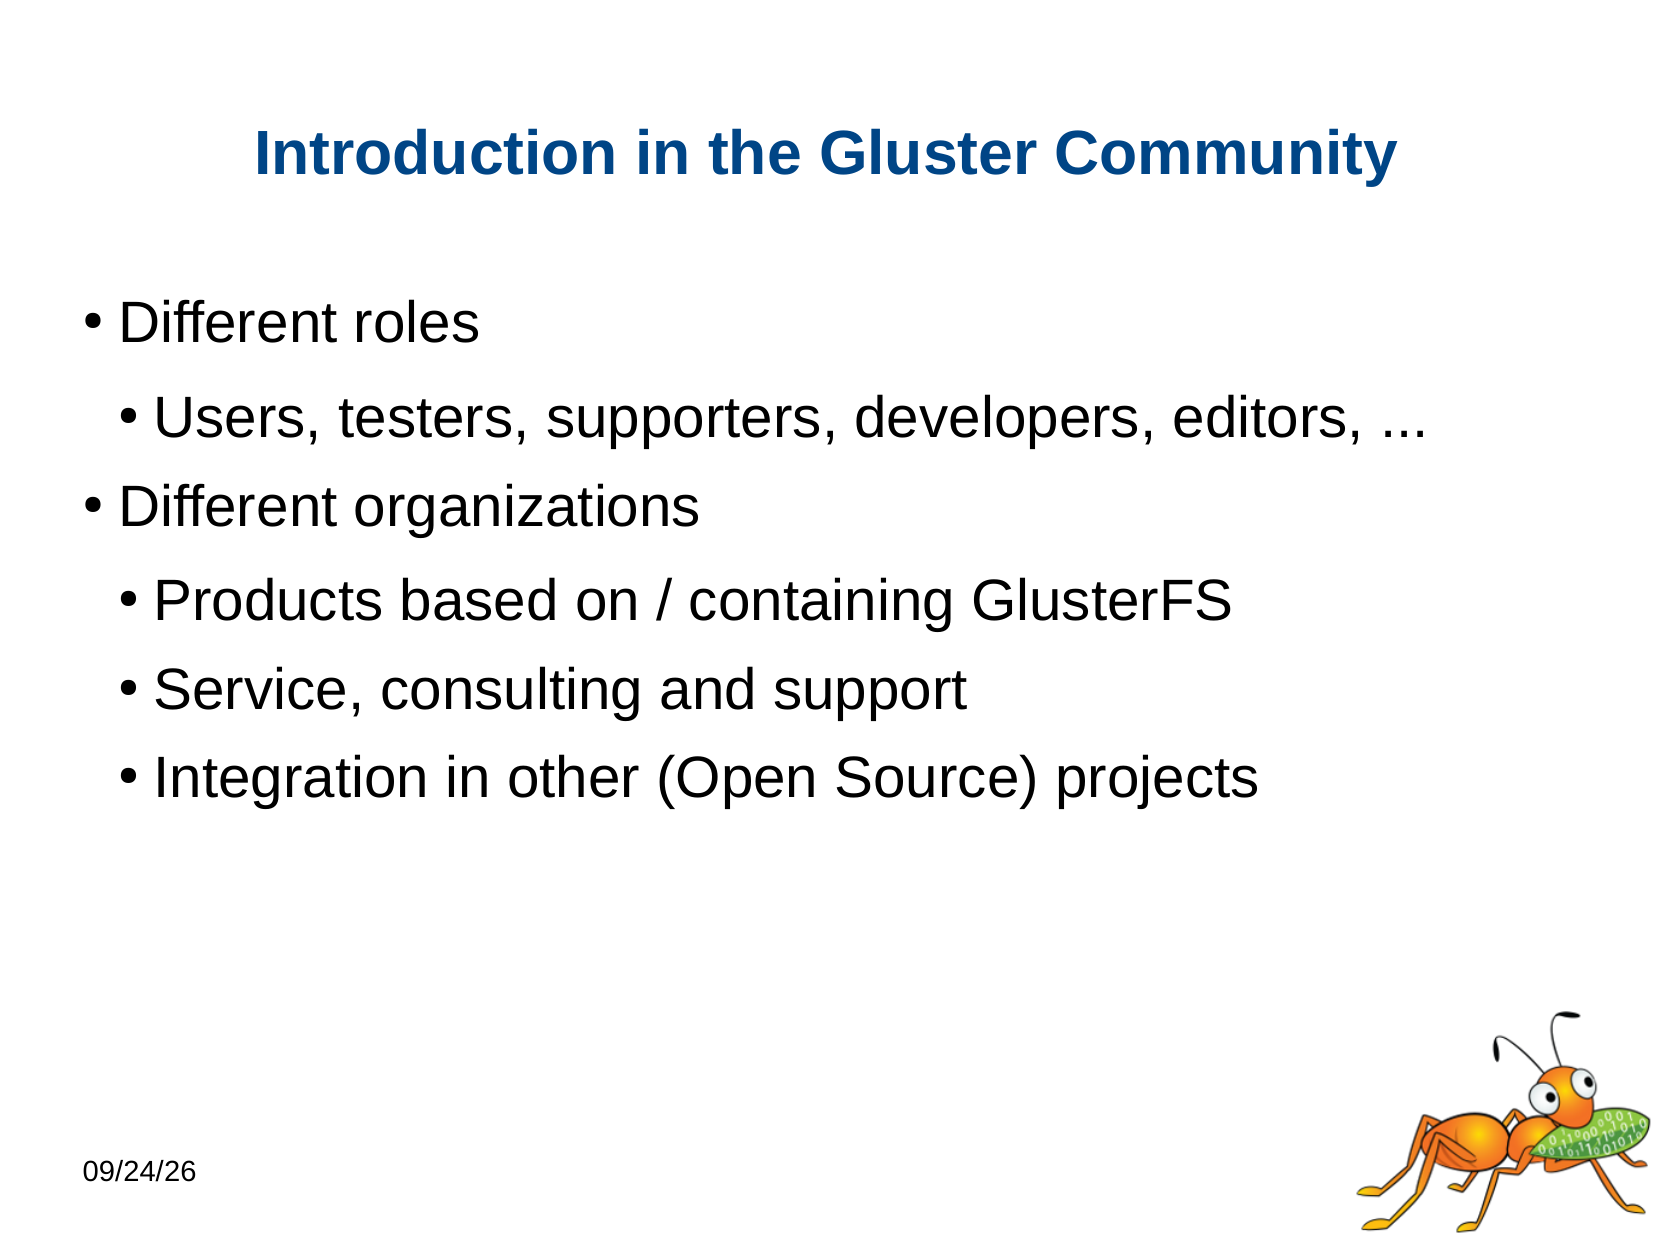

# Introduction in the Gluster Community
Different roles
Users, testers, supporters, developers, editors, ...
Different organizations
Products based on / containing GlusterFS
Service, consulting and support
Integration in other (Open Source) projects